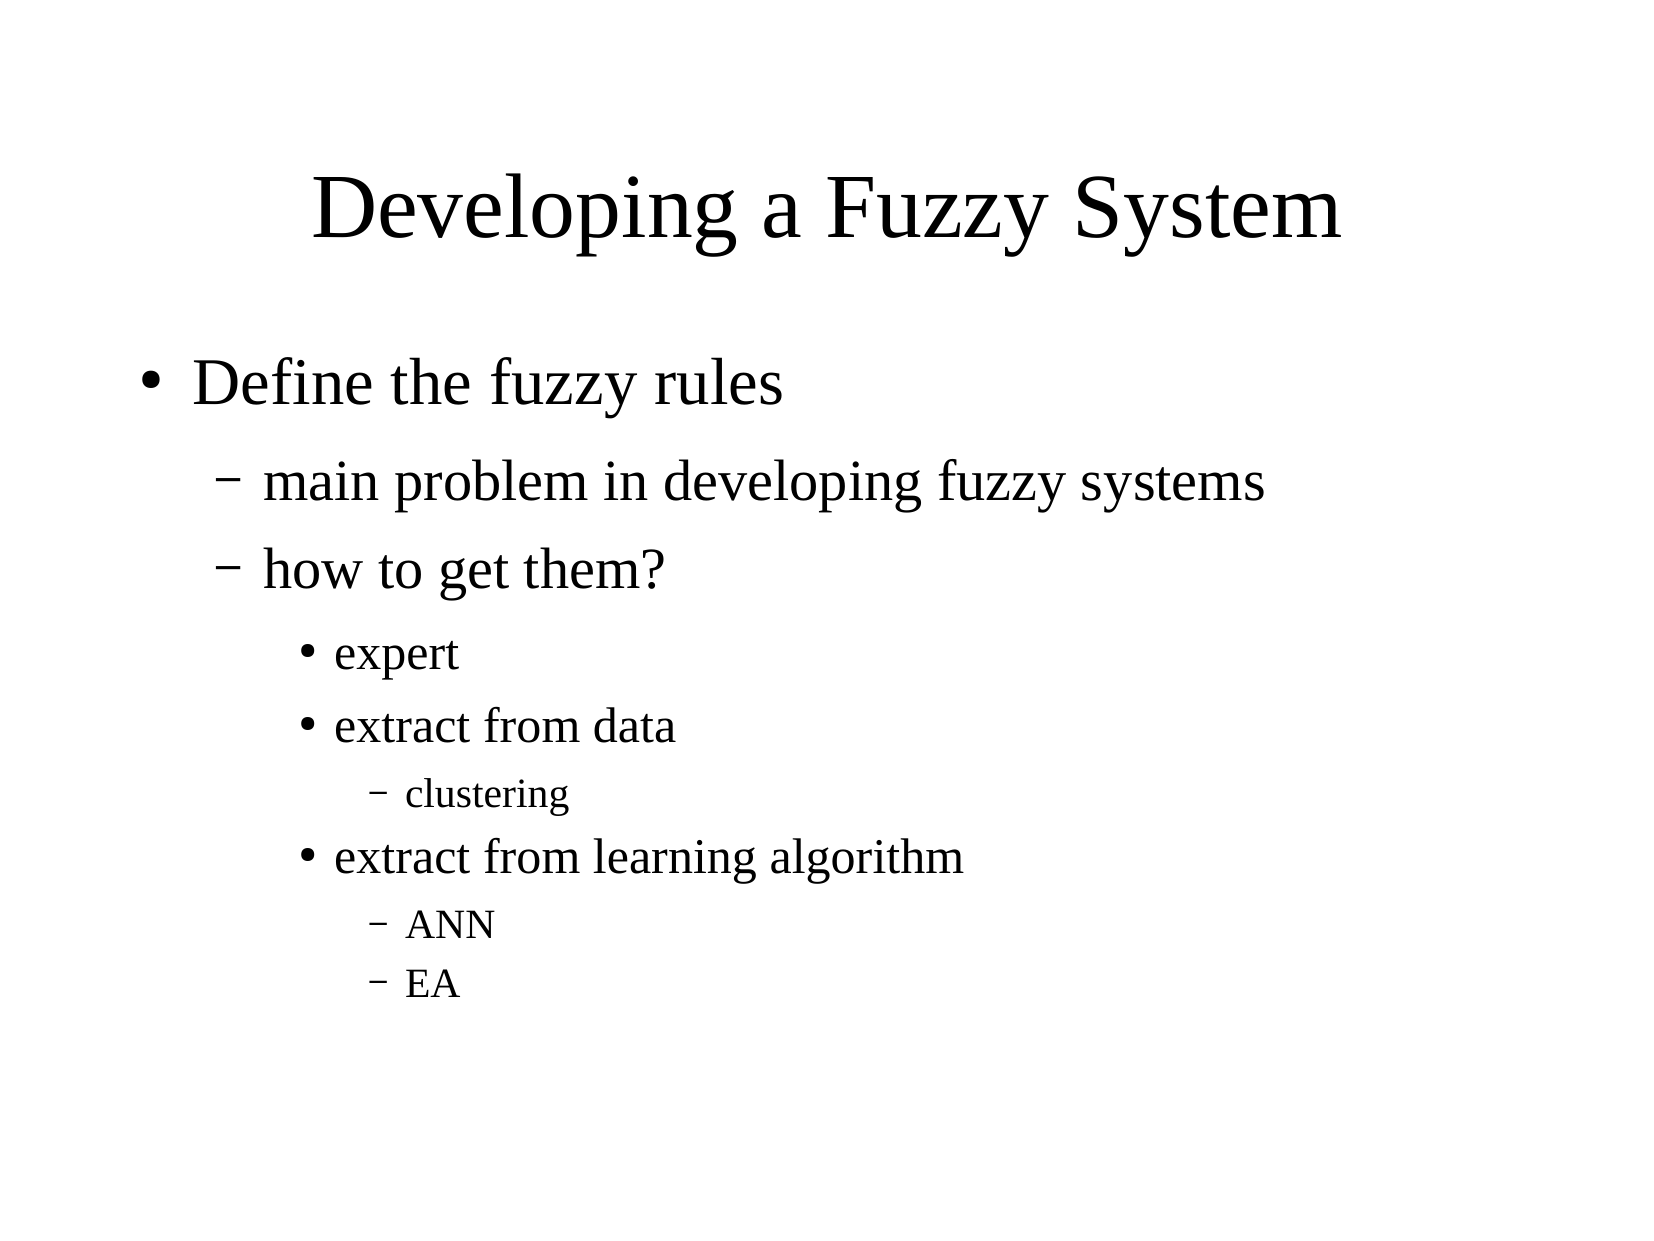

# Developing a Fuzzy System
Define the fuzzy rules
main problem in developing fuzzy systems
how to get them?
expert
extract from data
clustering
extract from learning algorithm
ANN
EA